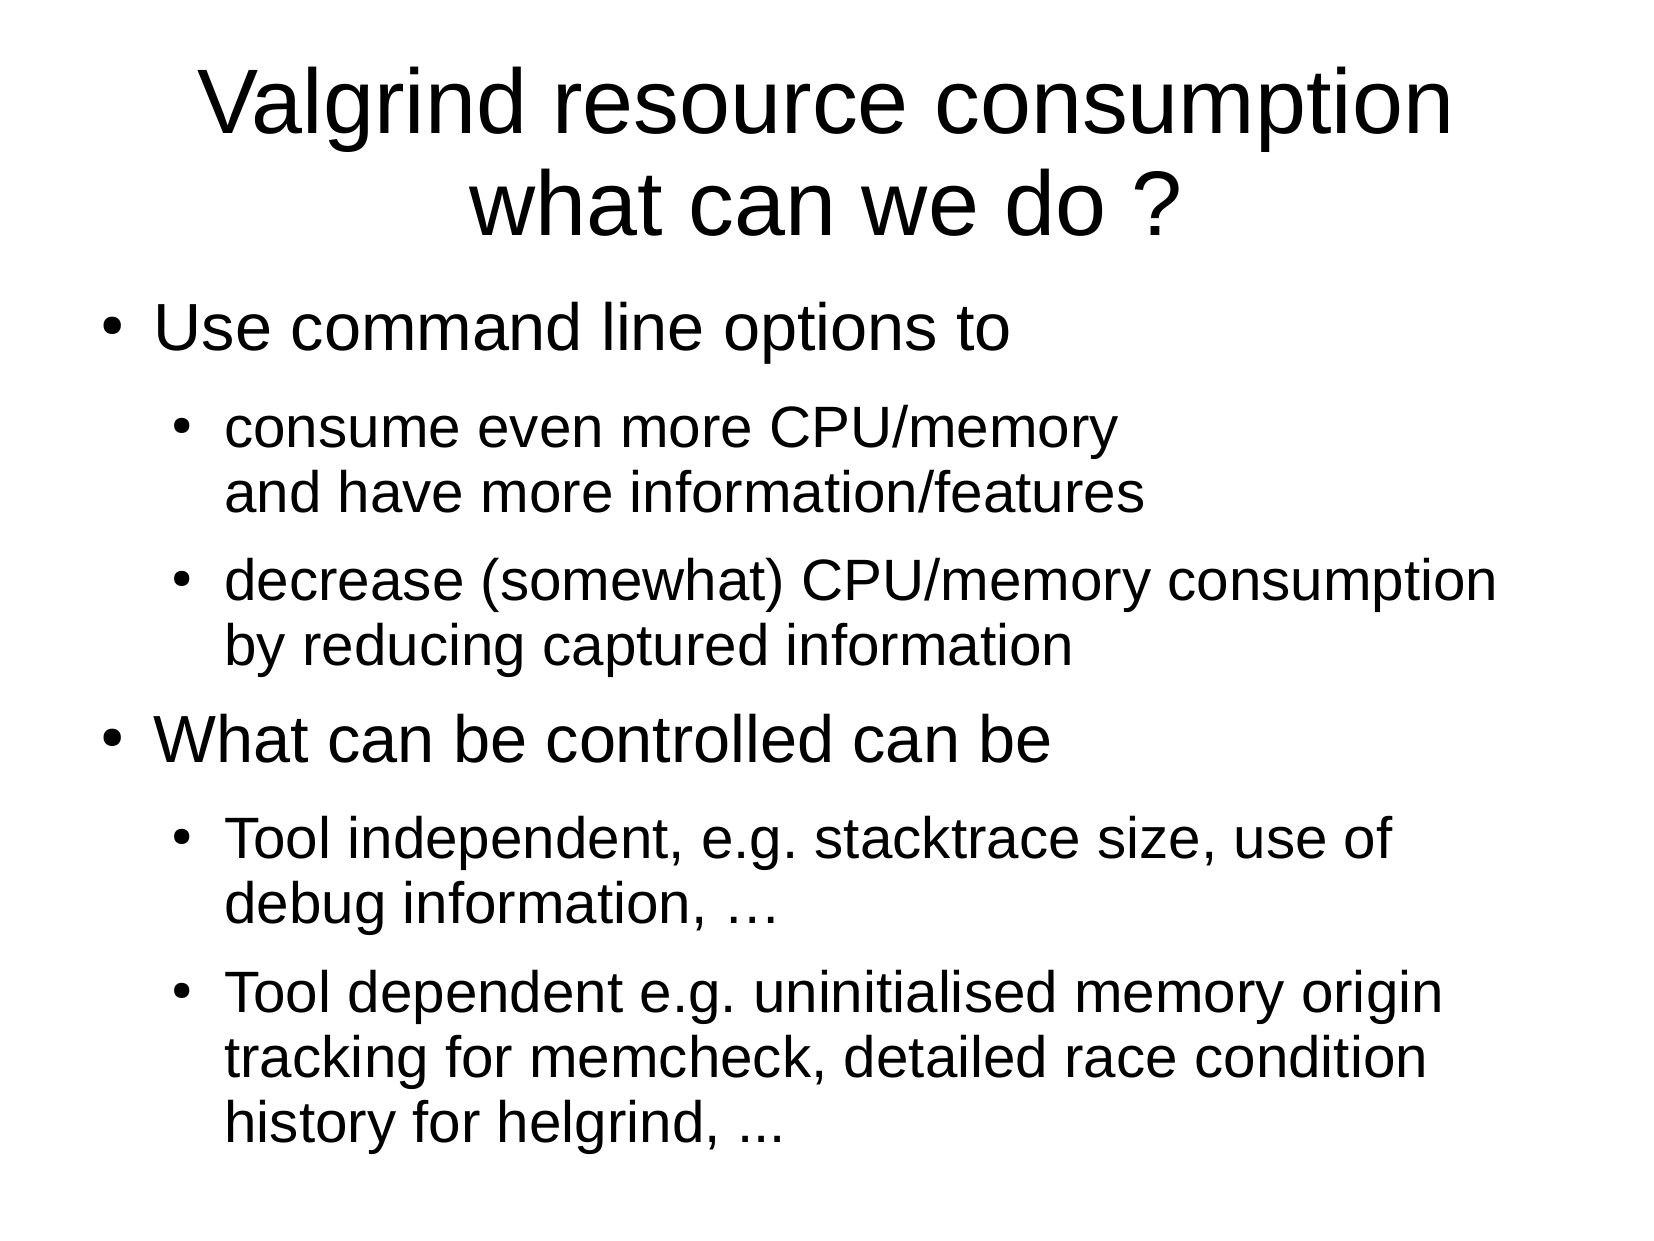

# Valgrind resource consumption what can we do ?
Use command line options to
consume even more CPU/memory
and have more information/features
decrease (somewhat) CPU/memory consumption
by reducing captured information
What can be controlled can be
Tool independent, e.g. stacktrace size, use of debug information, …
Tool dependent e.g. uninitialised memory origin tracking for memcheck, detailed race condition history for helgrind, ...